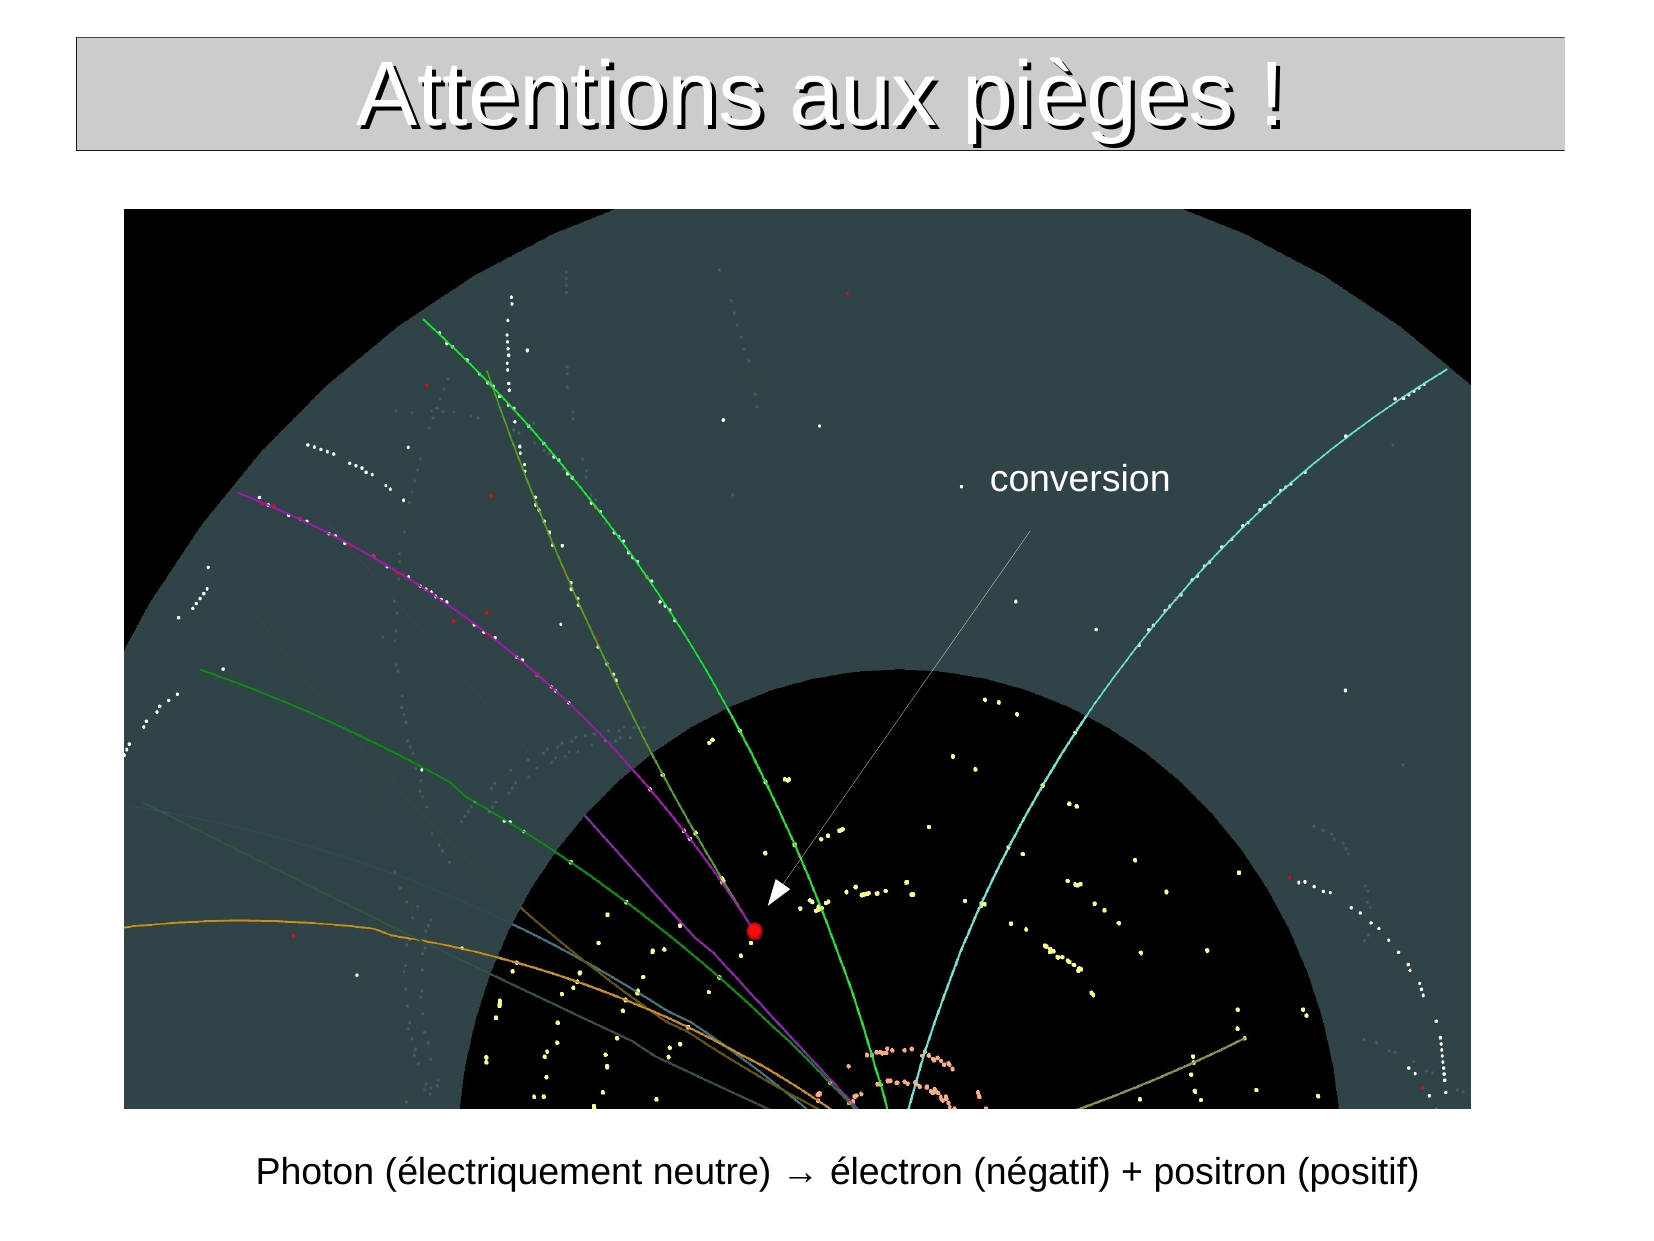

# Attentions aux pièges !
conversion
Photon (électriquement neutre) → électron (négatif) + positron (positif)